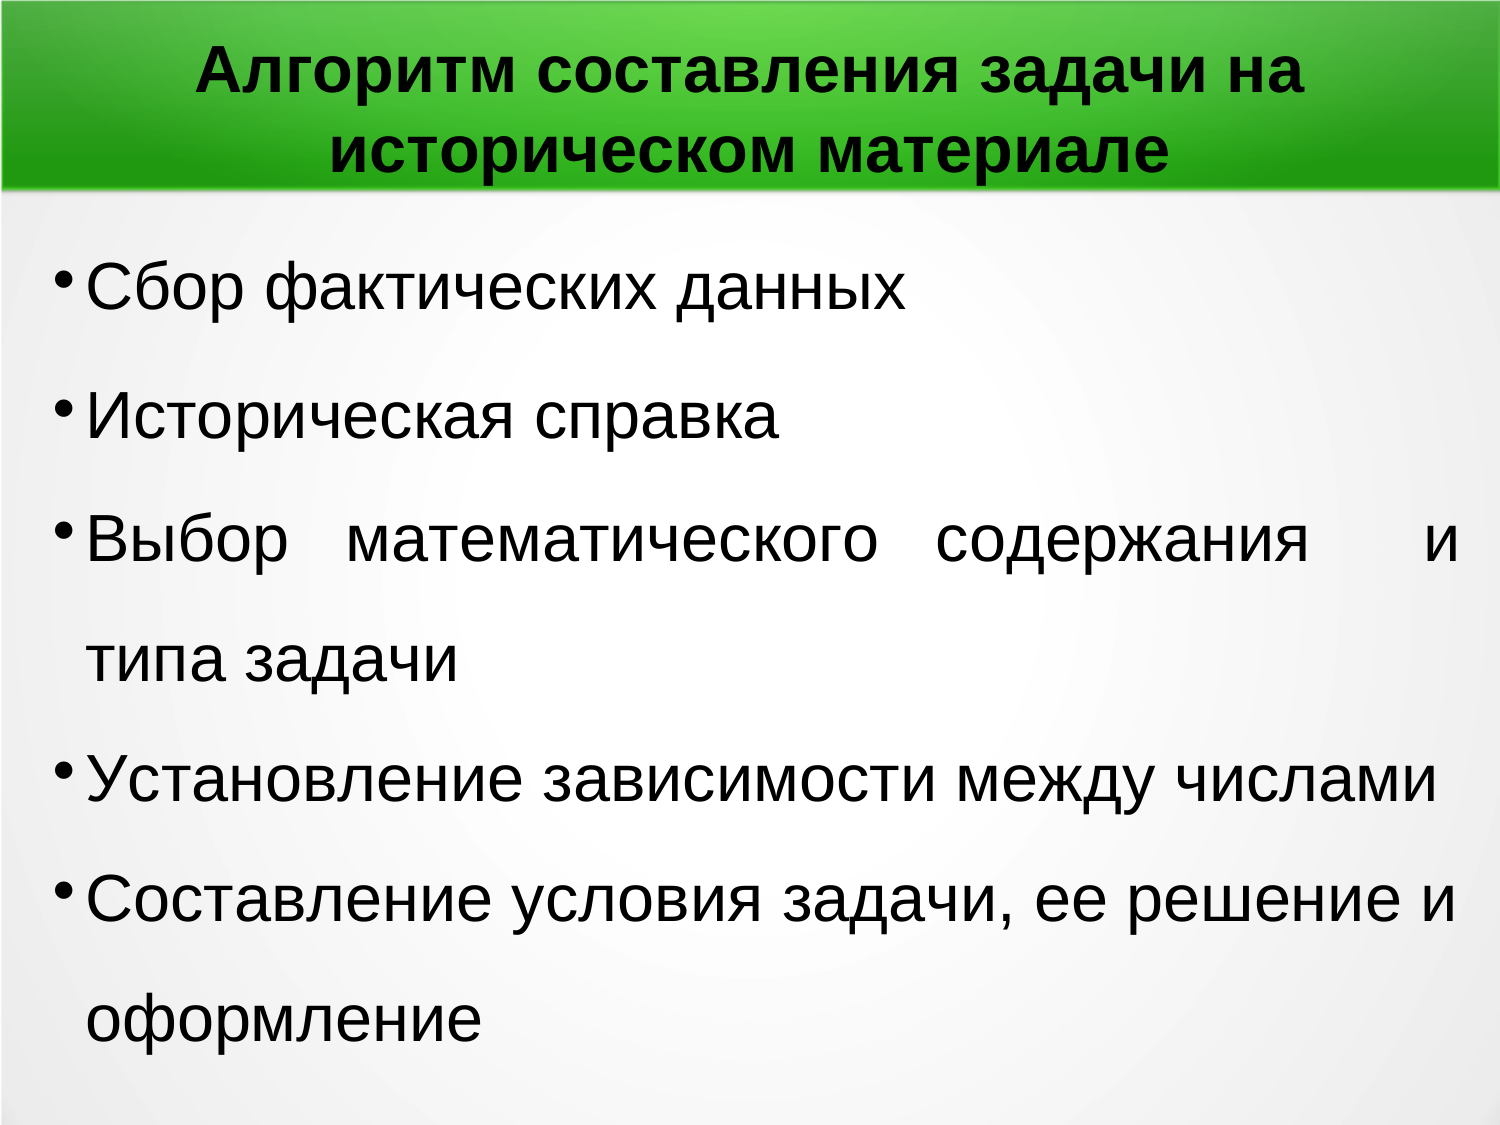

Алгоритм составления задачи на историческом материале
Сбор фактических данных
Историческая справка
Выбор математического содержания и типа задачи
Установление зависимости между числами
Составление условия задачи, ее решение и оформление